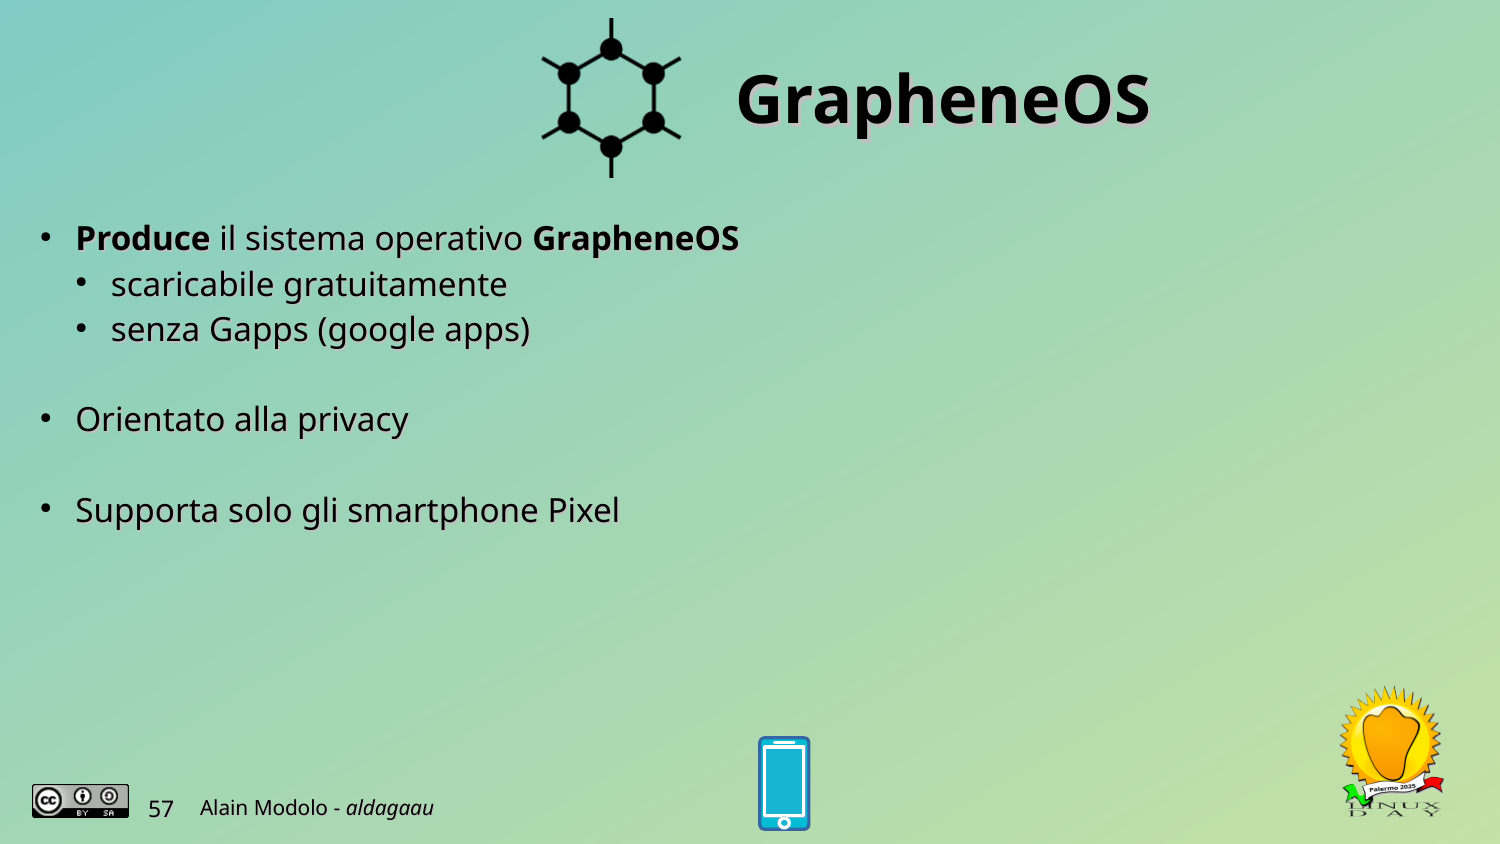

GrapheneOS
Produce il sistema operativo GrapheneOS
scaricabile gratuitamente
senza Gapps (google apps)
Orientato alla privacy
Supporta solo gli smartphone Pixel